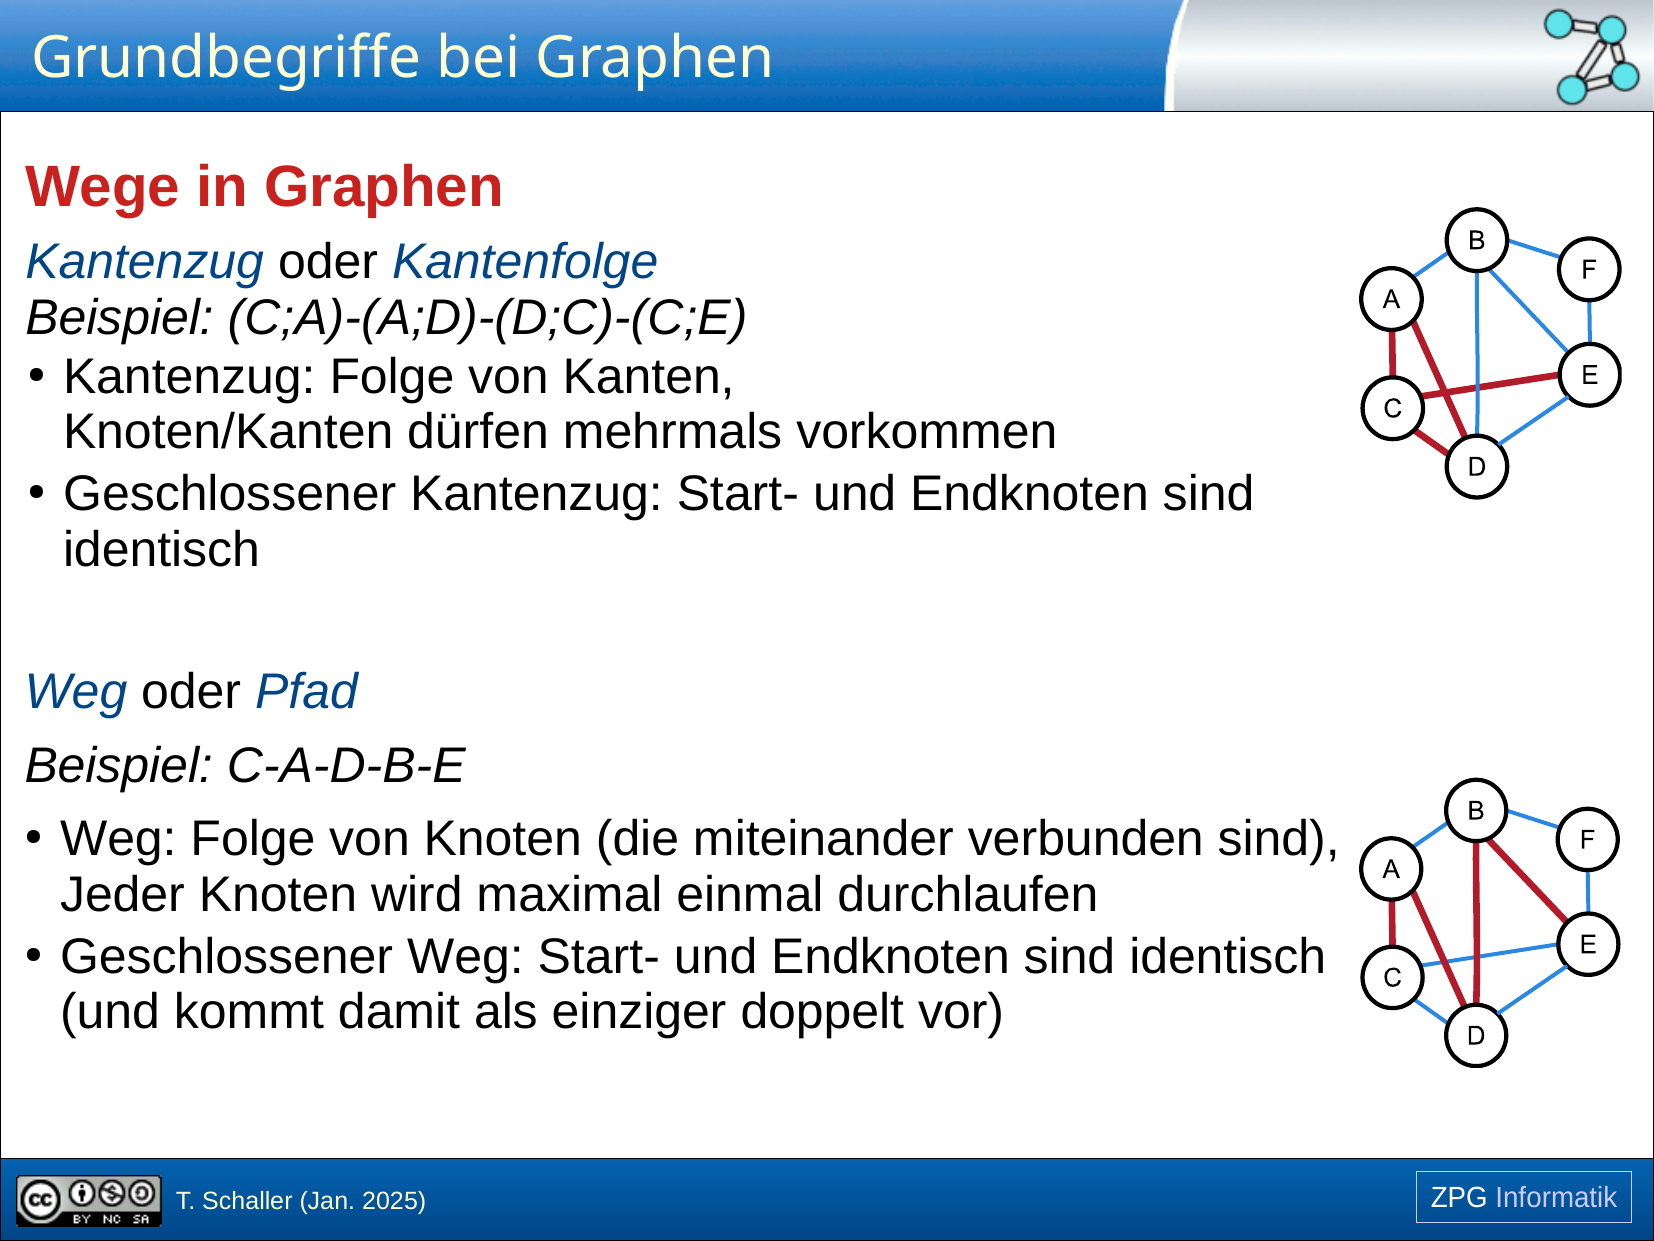

# Grundbegriffe bei Graphen
Wege in Graphen
Kantenzug oder Kantenfolge
Beispiel: (C;A)-(A;D)-(D;C)-(C;E)
Kantenzug: Folge von Kanten,
Knoten/Kanten dürfen mehrmals vorkommen
Geschlossener Kantenzug: Start- und Endknoten sind identisch
Weg oder Pfad
Beispiel: C-A-D-B-E
Weg: Folge von Knoten (die miteinander verbunden sind),
Jeder Knoten wird maximal einmal durchlaufen
Geschlossener Weg: Start- und Endknoten sind identisch (und kommt damit als einziger doppelt vor)
4